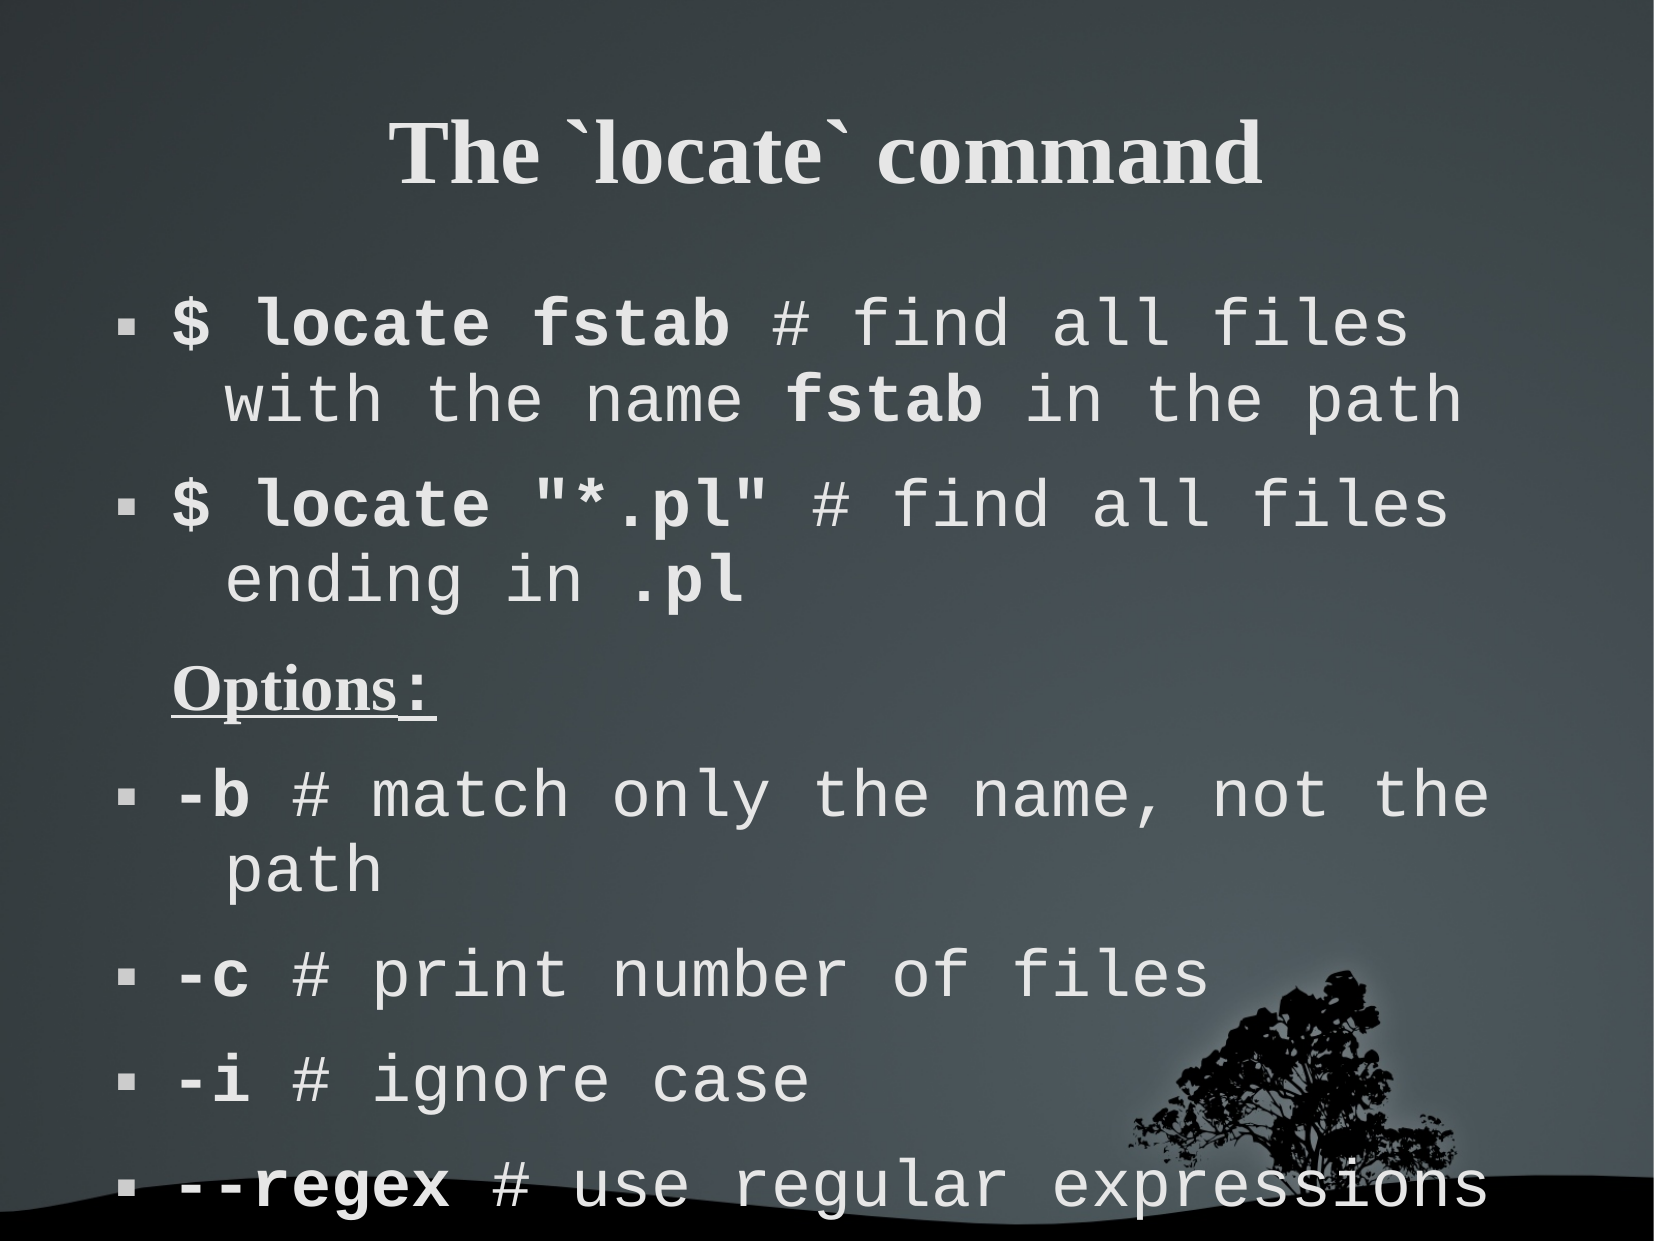

The `locate` command
# $ locate fstab # find all files with the name fstab in the path
$ locate "*.pl" # find all files ending in .pl
Options:
-b # match only the name, not the path
-c # print number of files
-i # ignore case
--regex # use regular expressions